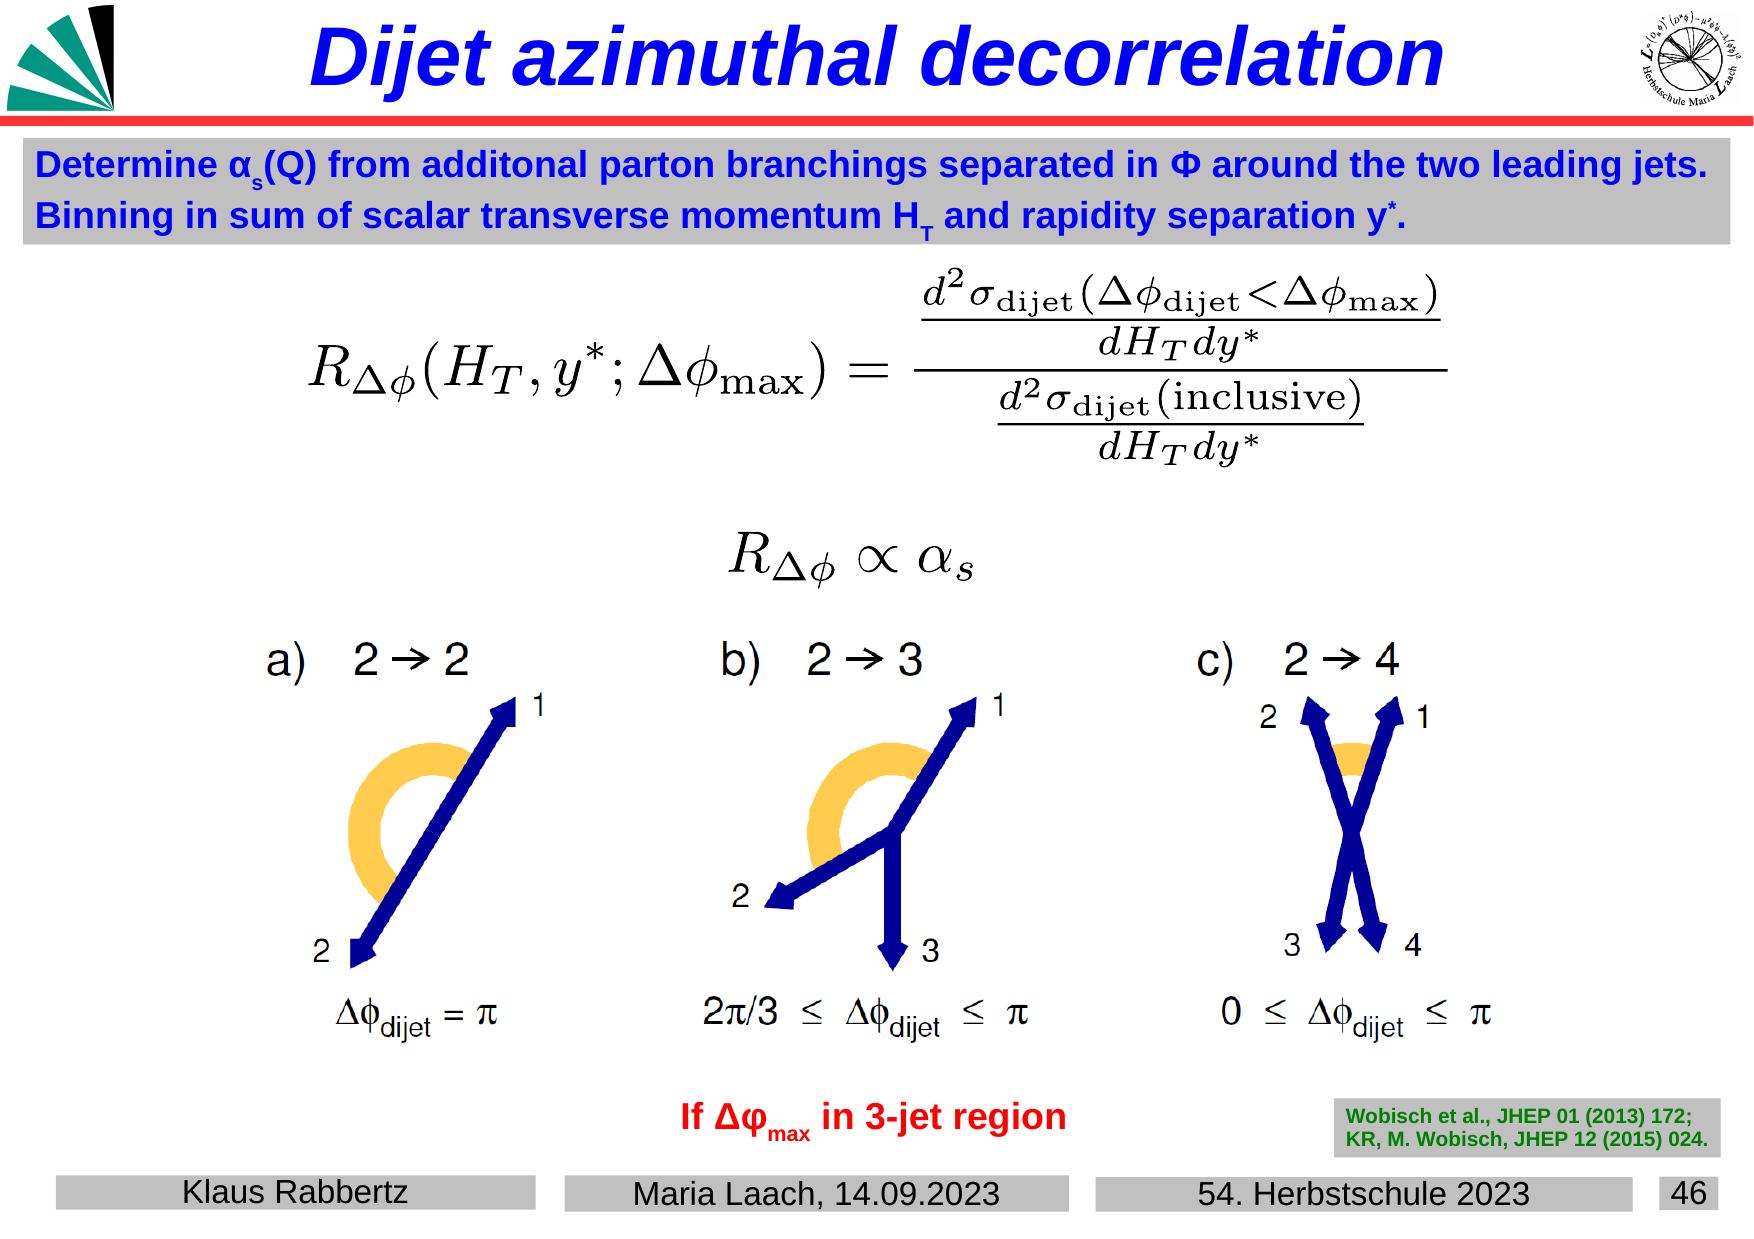

# Dijet azimuthal decorrelation
Determine αs(Q) from additonal parton branchings separated in Φ around the two leading jets. Binning in sum of scalar transverse momentum HT and rapidity separation y*.
If Δφmax in 3-jet region
Wobisch et al., JHEP 01 (2013) 172;
KR, M. Wobisch, JHEP 12 (2015) 024.